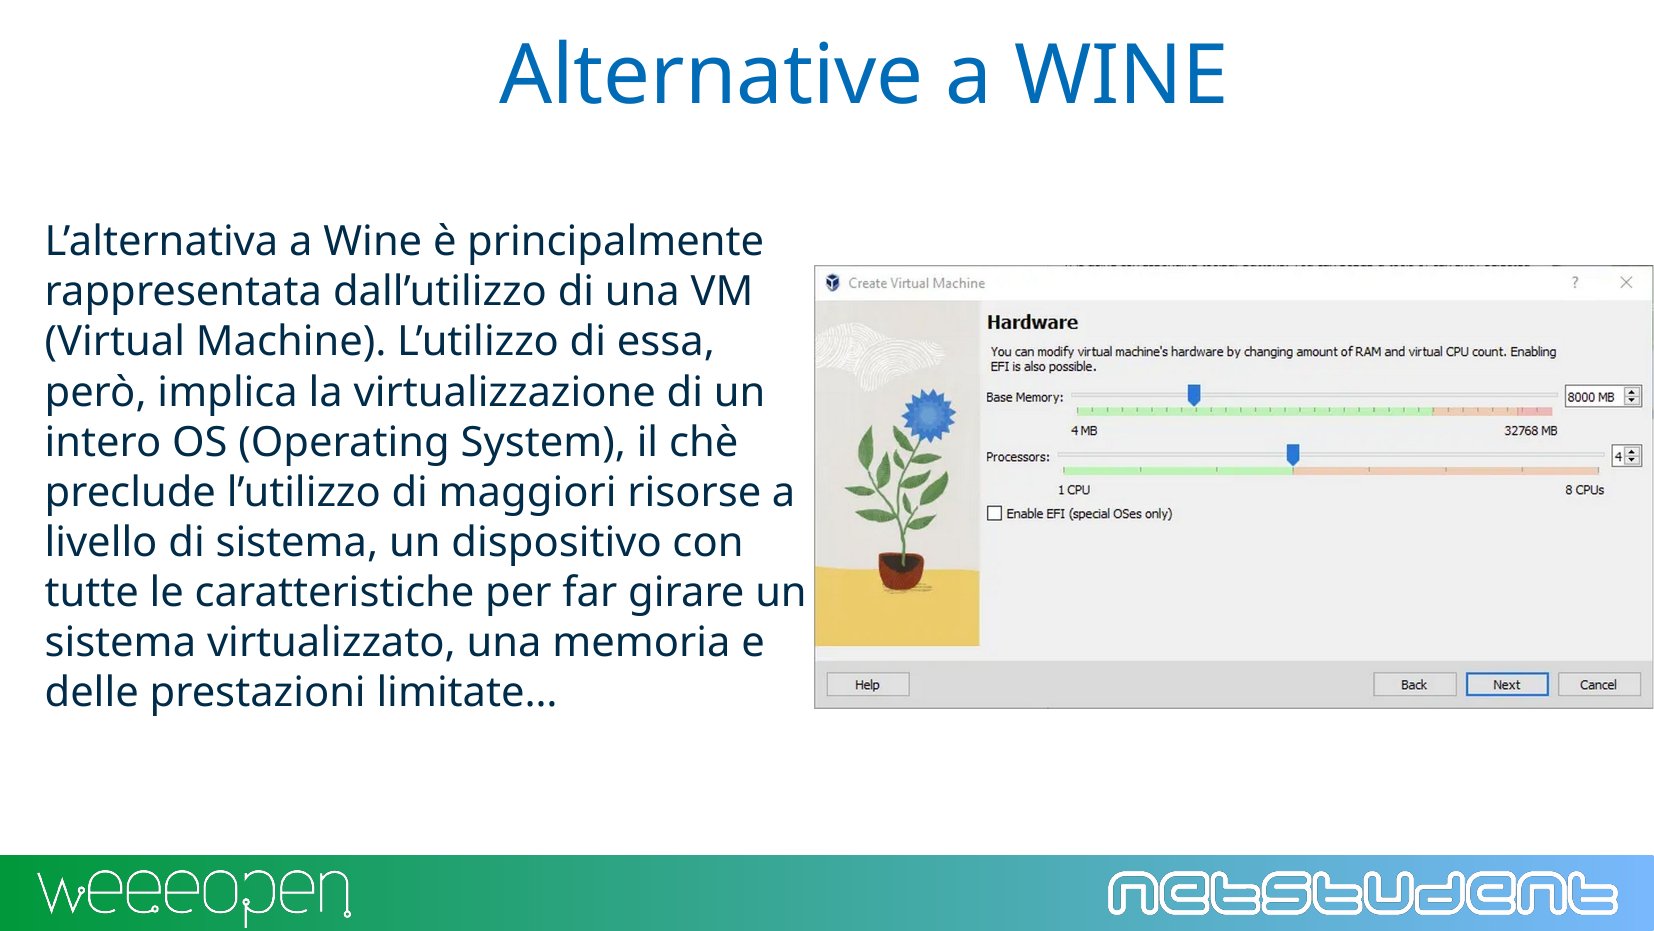

# Alternative a WINE
L’alternativa a Wine è principalmente rappresentata dall’utilizzo di una VM (Virtual Machine). L’utilizzo di essa, però, implica la virtualizzazione di un intero OS (Operating System), il chè preclude l’utilizzo di maggiori risorse a livello di sistema, un dispositivo con tutte le caratteristiche per far girare un sistema virtualizzato, una memoria e delle prestazioni limitate…